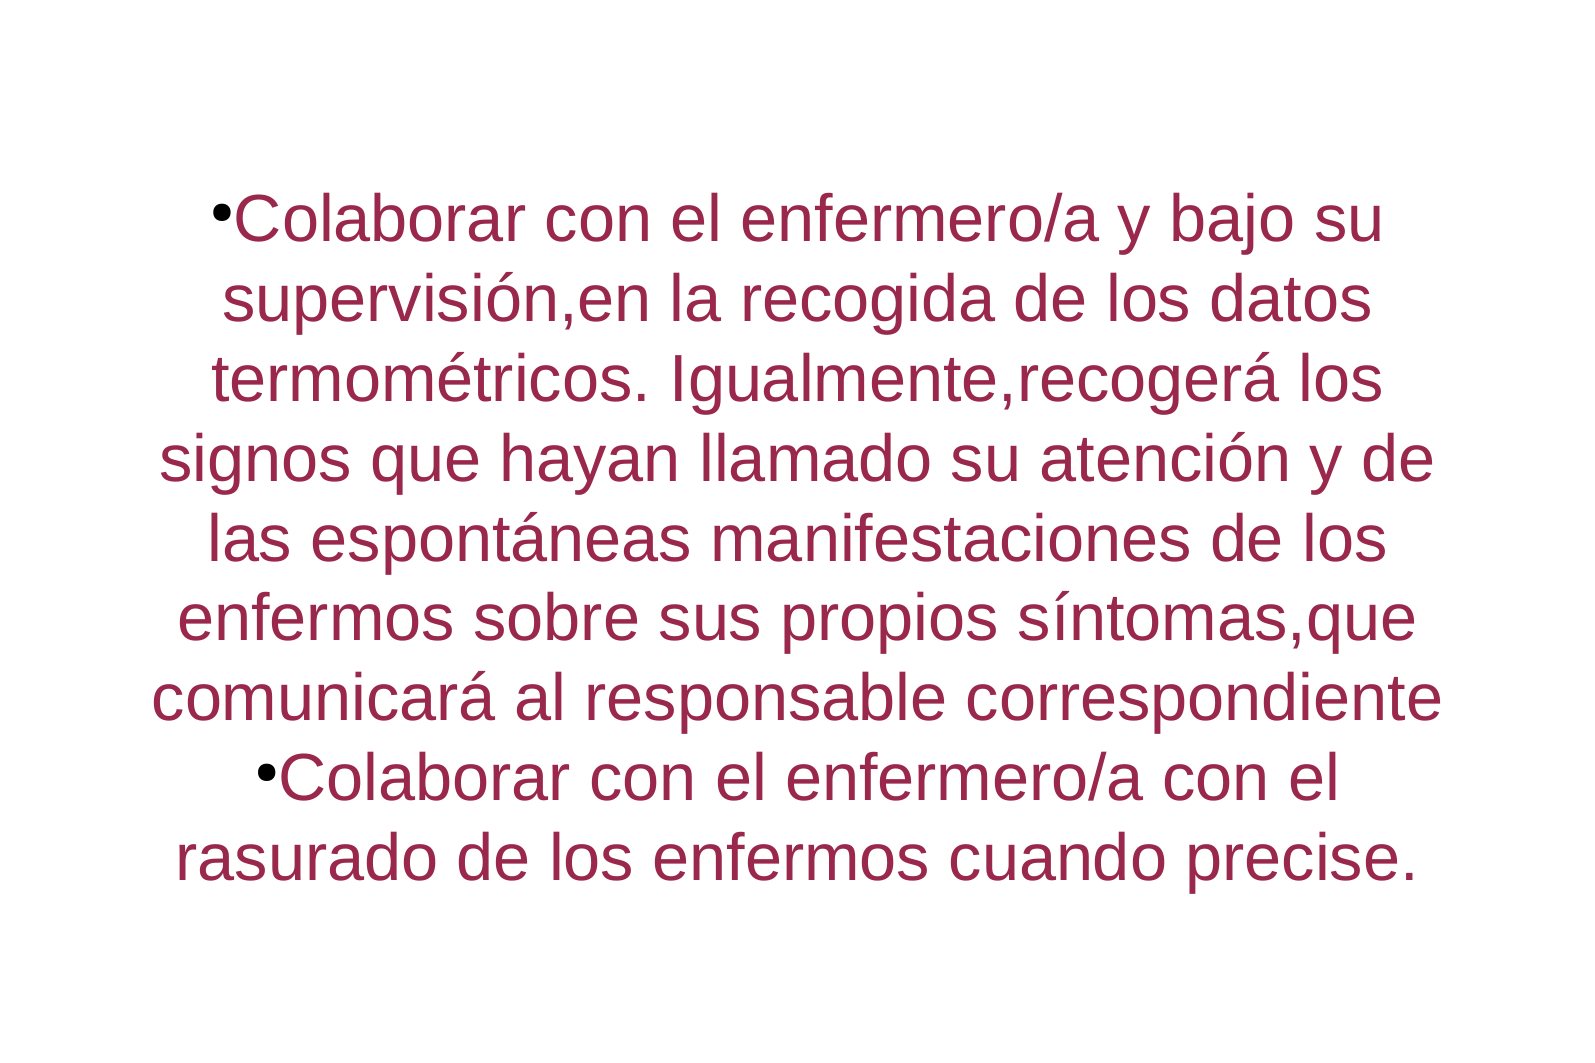

# Colaborar con el enfermero/a y bajo su supervisión,en la recogida de los datos termométricos. Igualmente,recogerá los signos que hayan llamado su atención y de las espontáneas manifestaciones de los enfermos sobre sus propios síntomas,que comunicará al responsable correspondiente
Colaborar con el enfermero/a con el rasurado de los enfermos cuando precise.